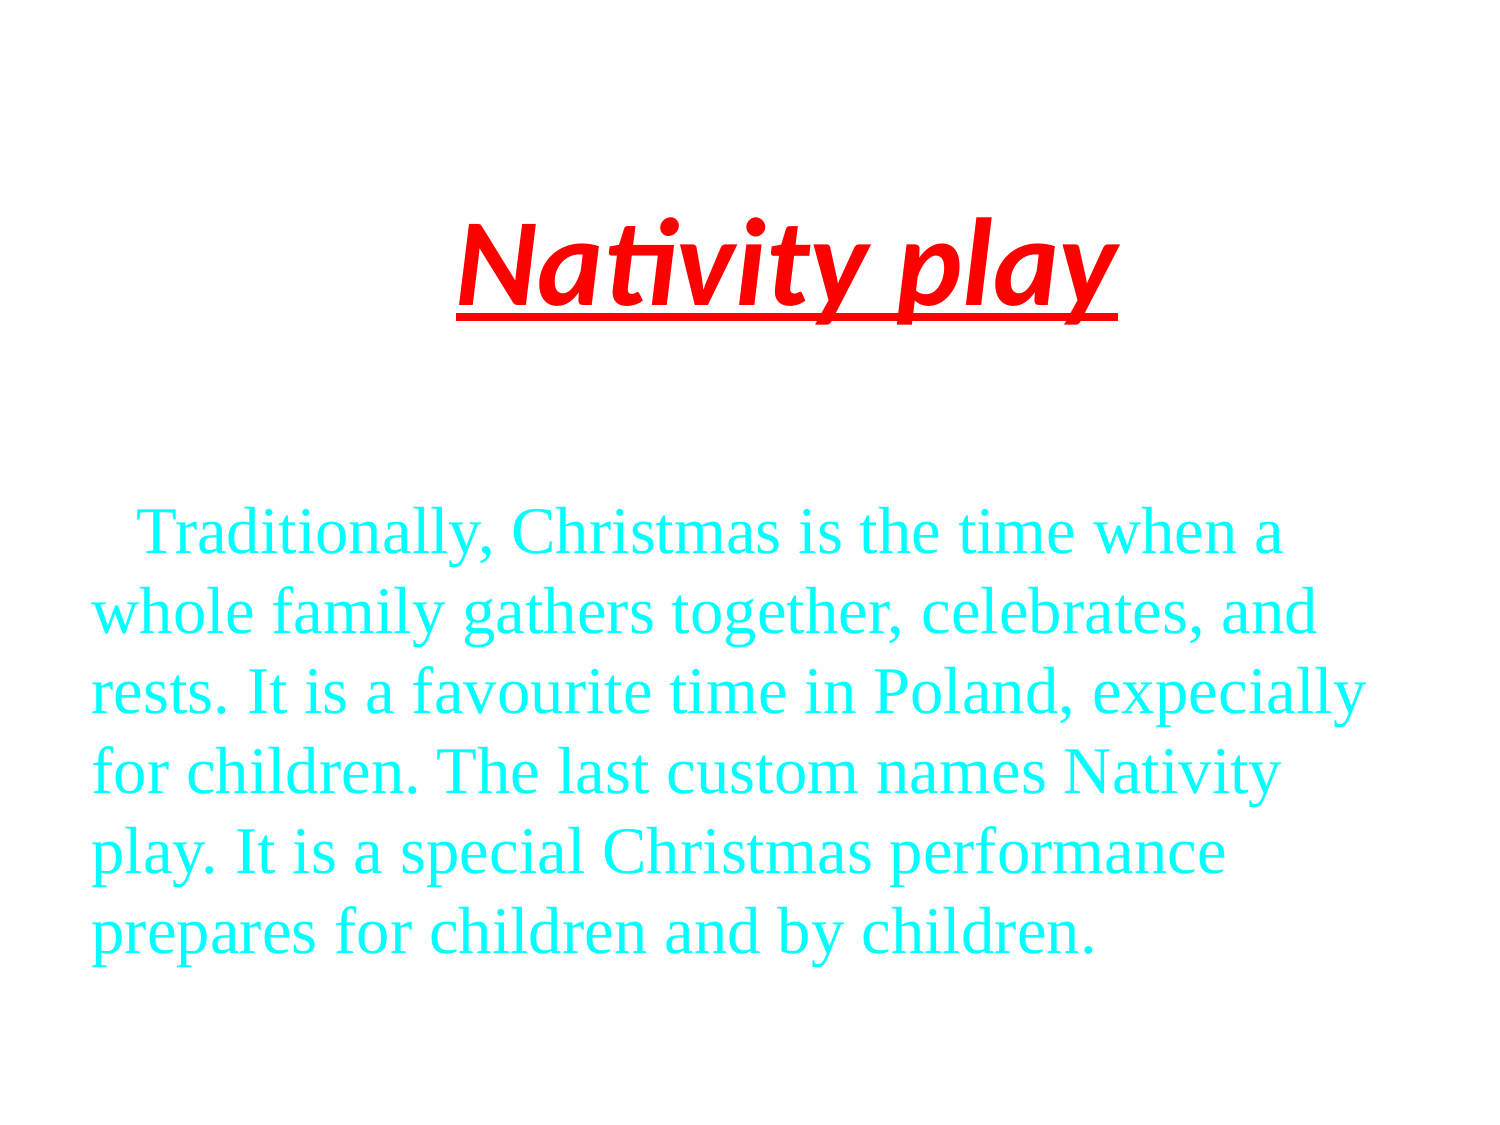

# Nativity play
 Traditionally, Christmas is the time when a whole family gathers together, celebrates, and rests. It is a favourite time in Poland, expecially for children. The last custom names Nativity play. It is a special Christmas performance prepares for children and by children.